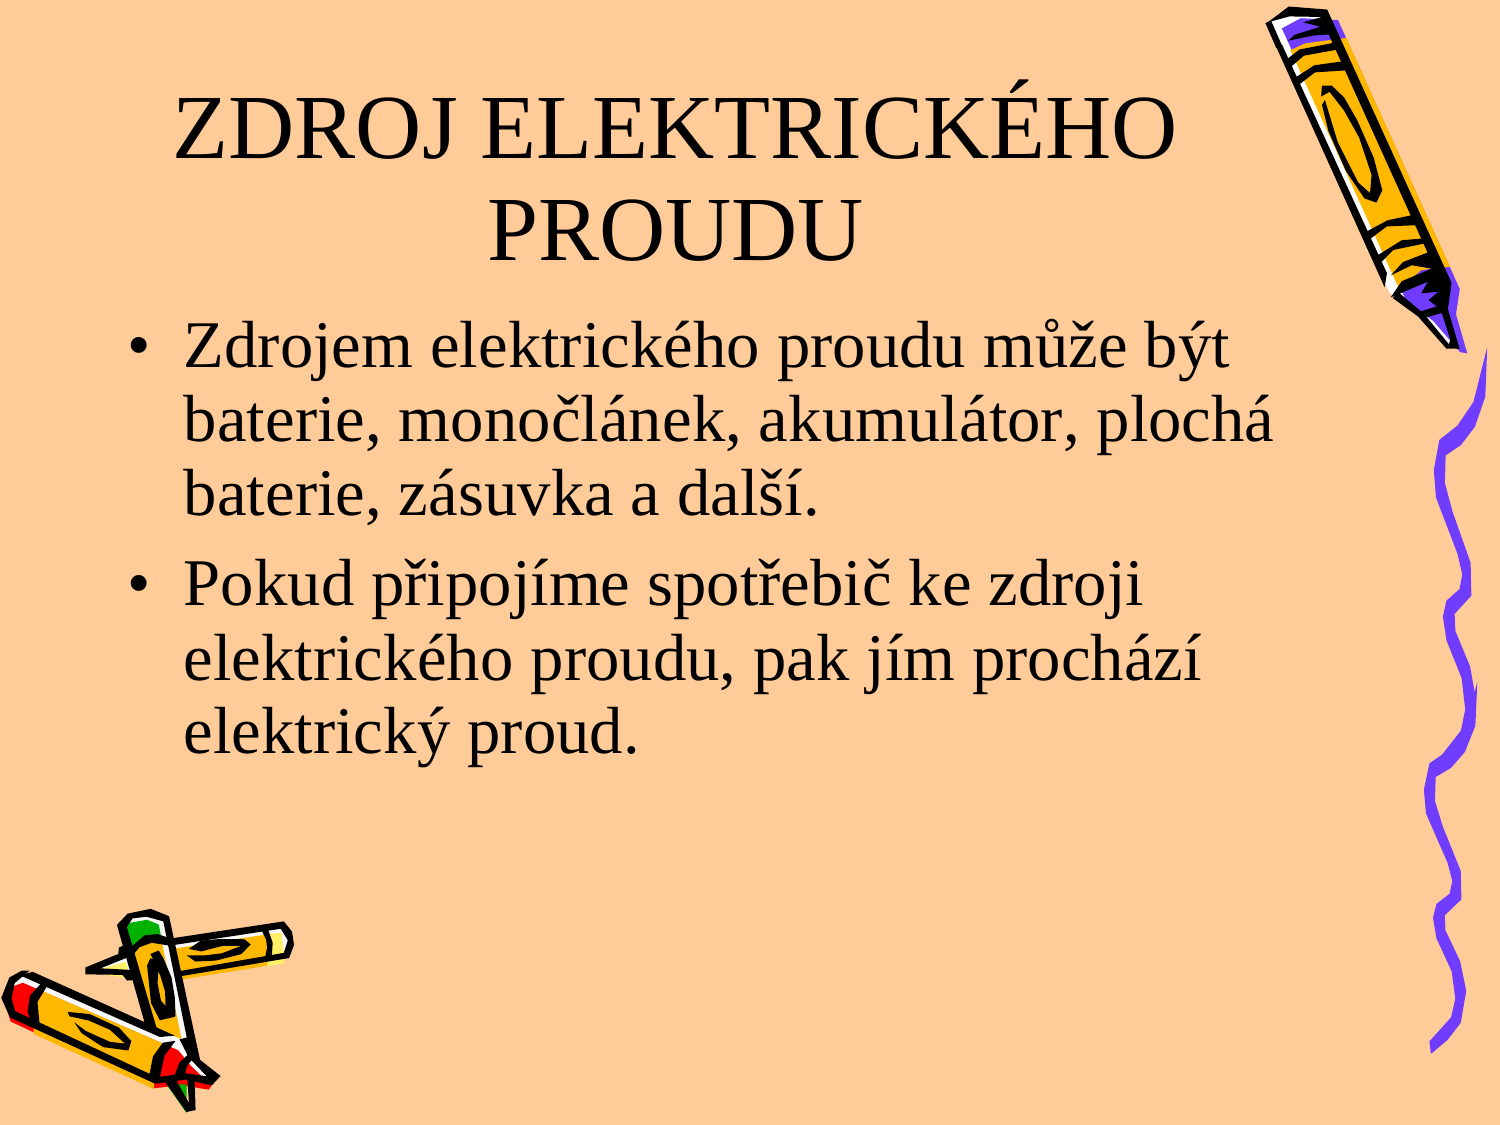

# ZDROJ ELEKTRICKÉHO PROUDU
Zdrojem elektrického proudu může být baterie, monočlánek, akumulátor, plochá baterie, zásuvka a další.
Pokud připojíme spotřebič ke zdroji elektrického proudu, pak jím prochází elektrický proud.